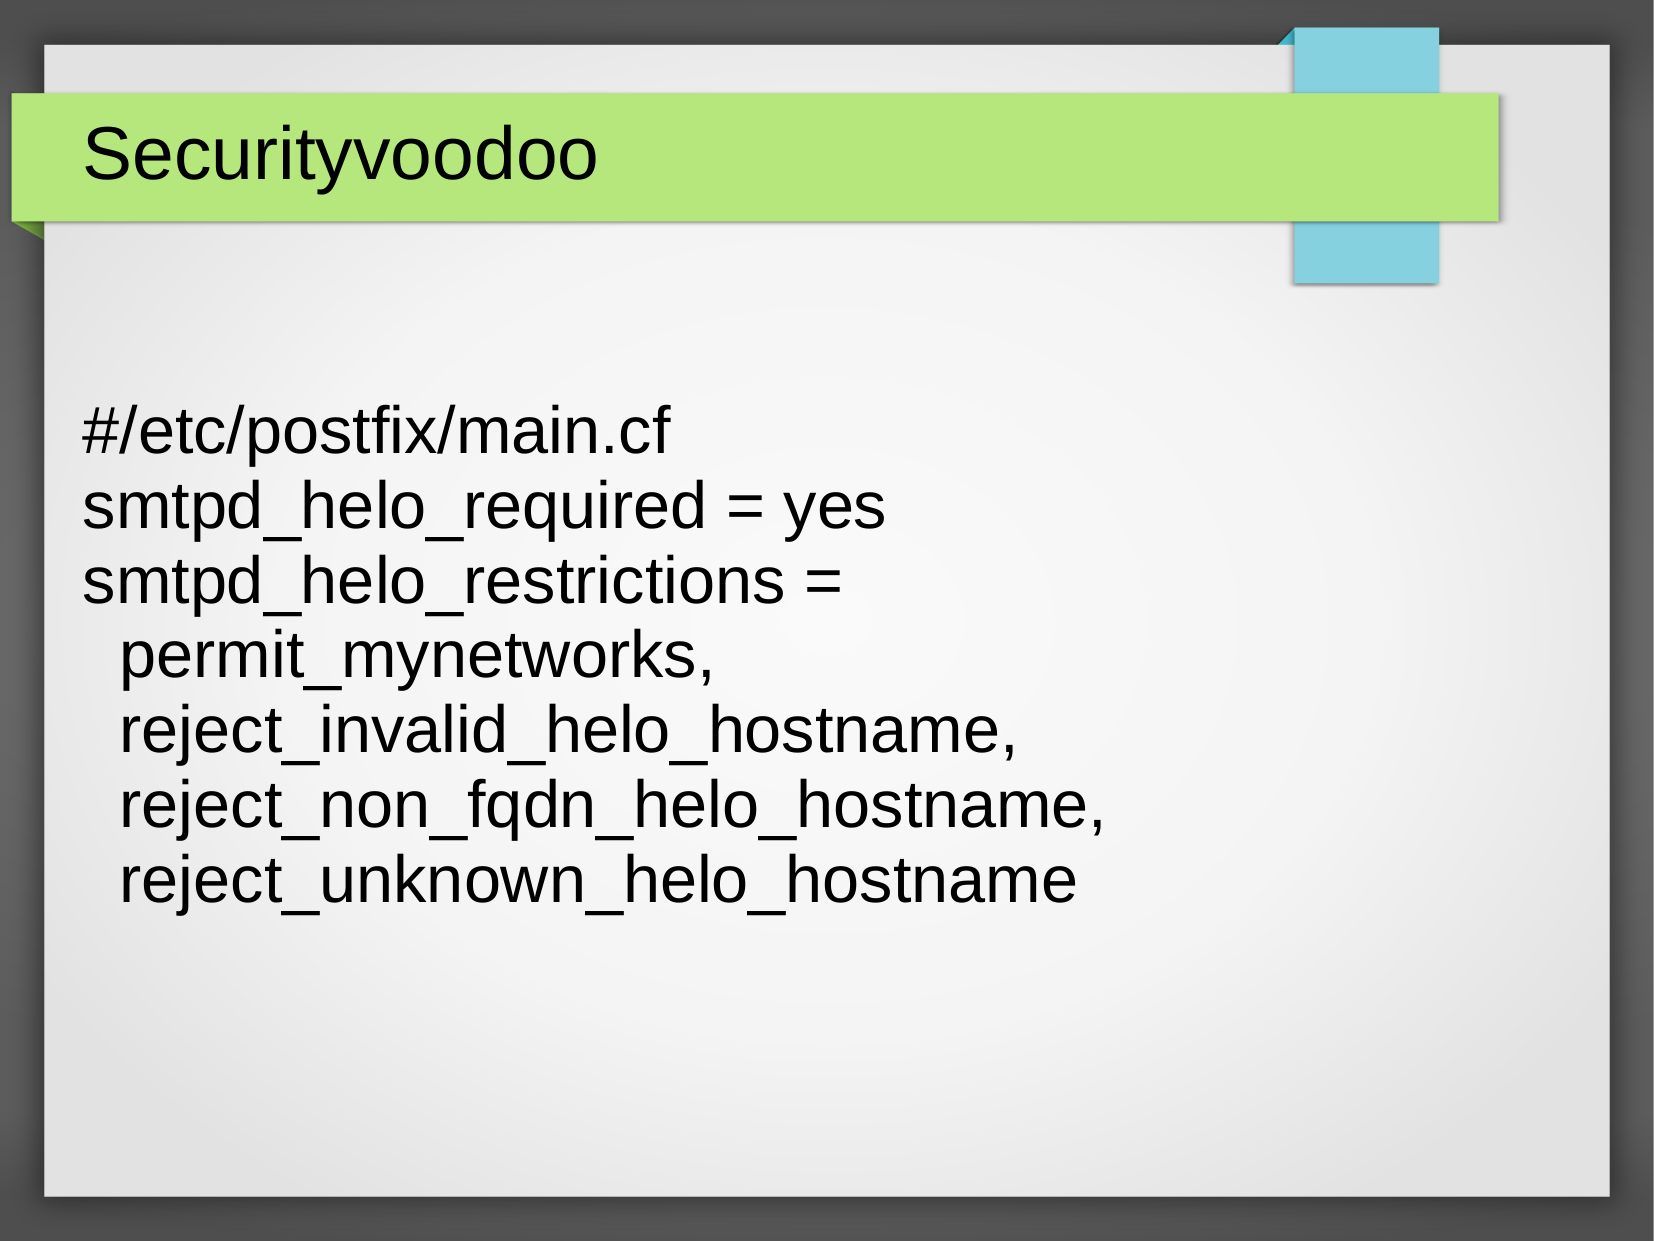

# Securityvoodoo
#/etc/postfix/main.cf
smtpd_helo_required = yes
smtpd_helo_restrictions =
 permit_mynetworks,
 reject_invalid_helo_hostname,
 reject_non_fqdn_helo_hostname,
 reject_unknown_helo_hostname